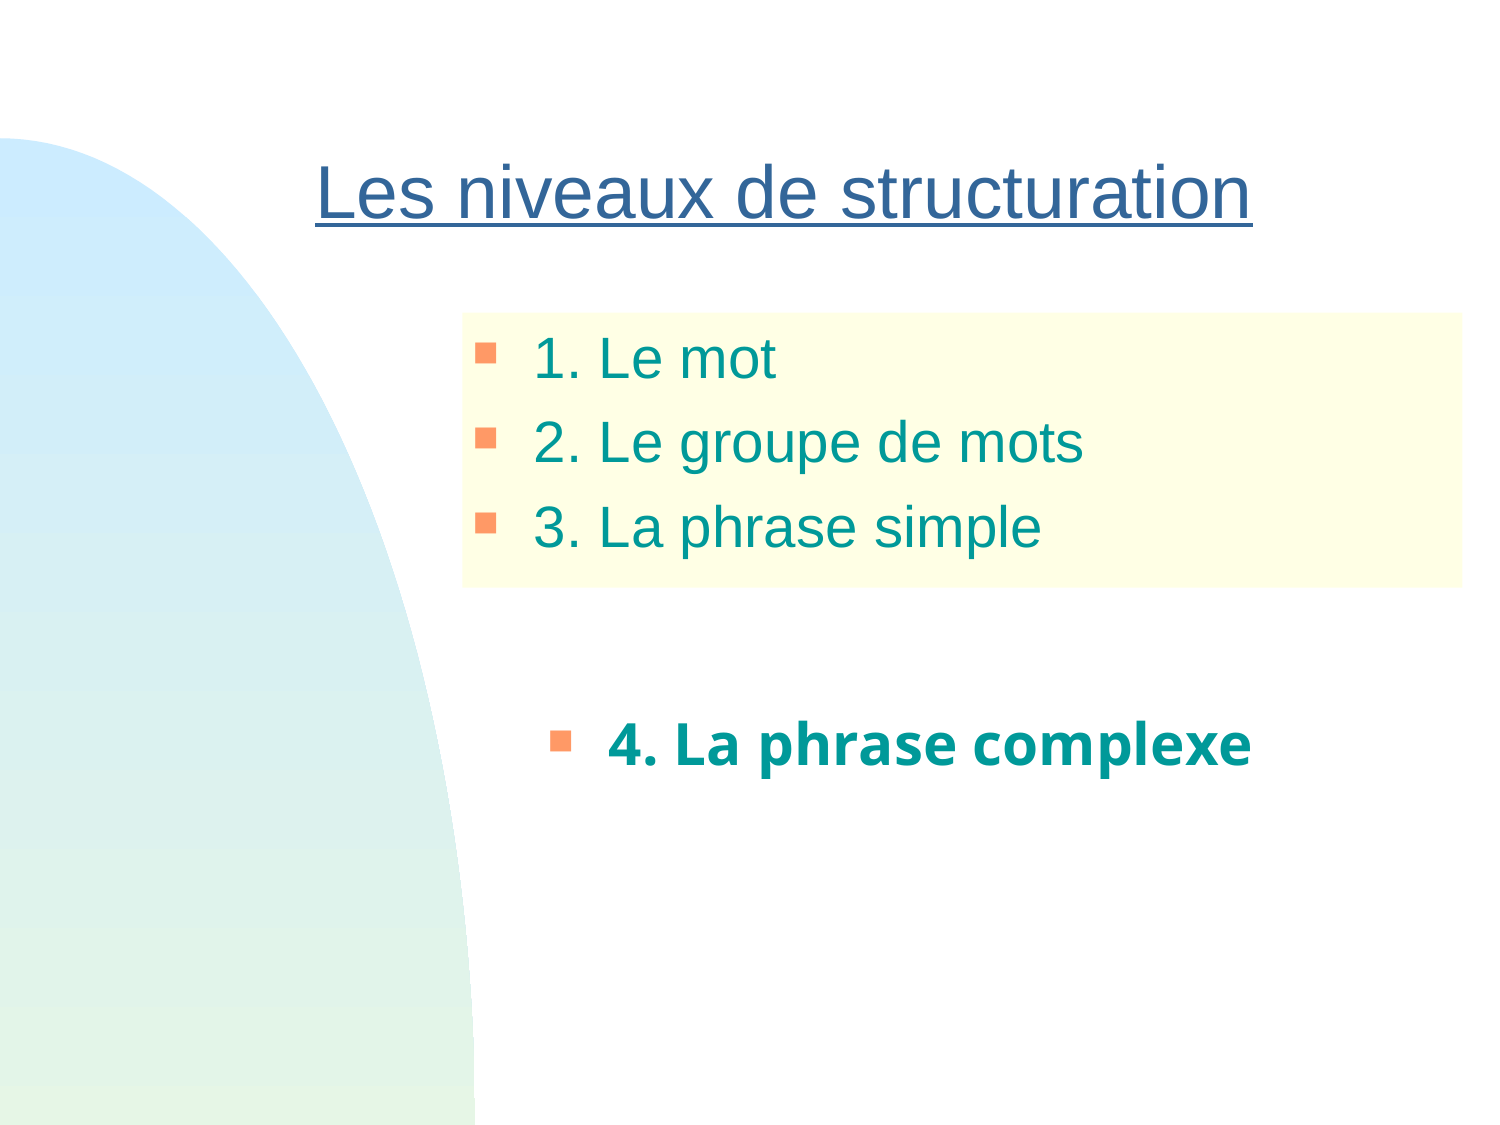

# Les niveaux de structuration
1. Le mot
2. Le groupe de mots
3. La phrase simple
4. La phrase complexe